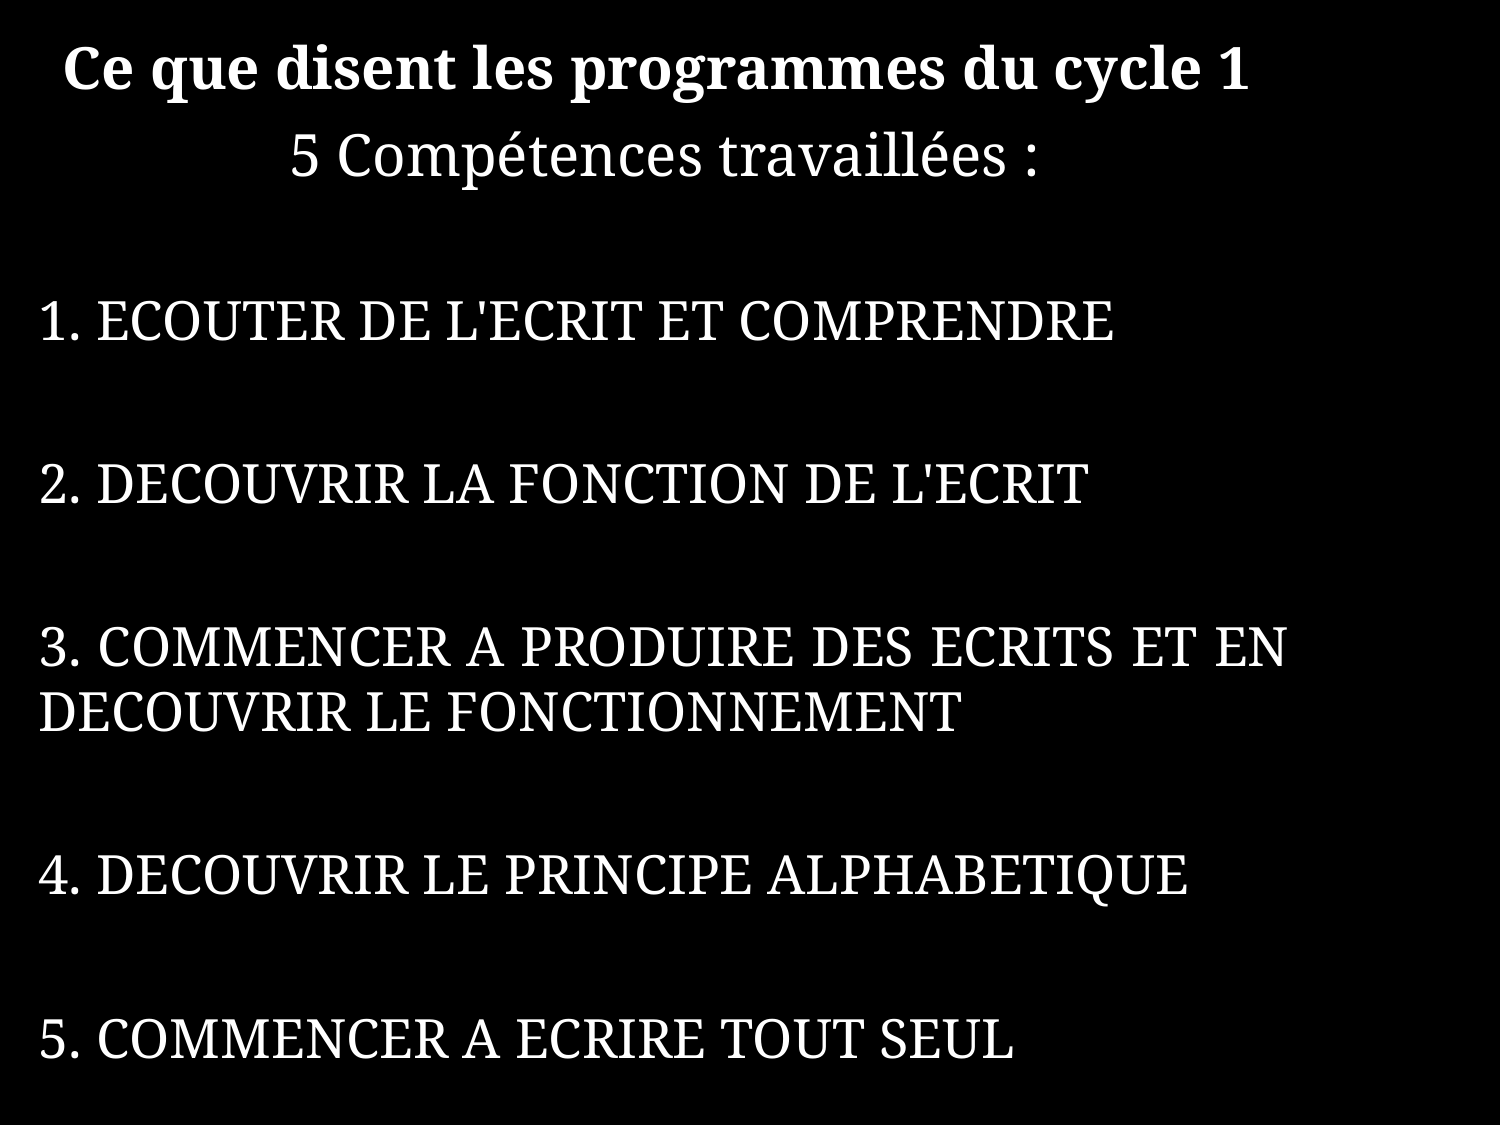

# Ce que disent les programmes du cycle 1
5 Compétences travaillées :
1. ECOUTER DE L'ECRIT ET COMPRENDRE
2. DECOUVRIR LA FONCTION DE L'ECRIT
3. COMMENCER A PRODUIRE DES ECRITS ET EN DECOUVRIR LE FONCTIONNEMENT
4. DECOUVRIR LE PRINCIPE ALPHABETIQUE
5. COMMENCER A ECRIRE TOUT SEUL